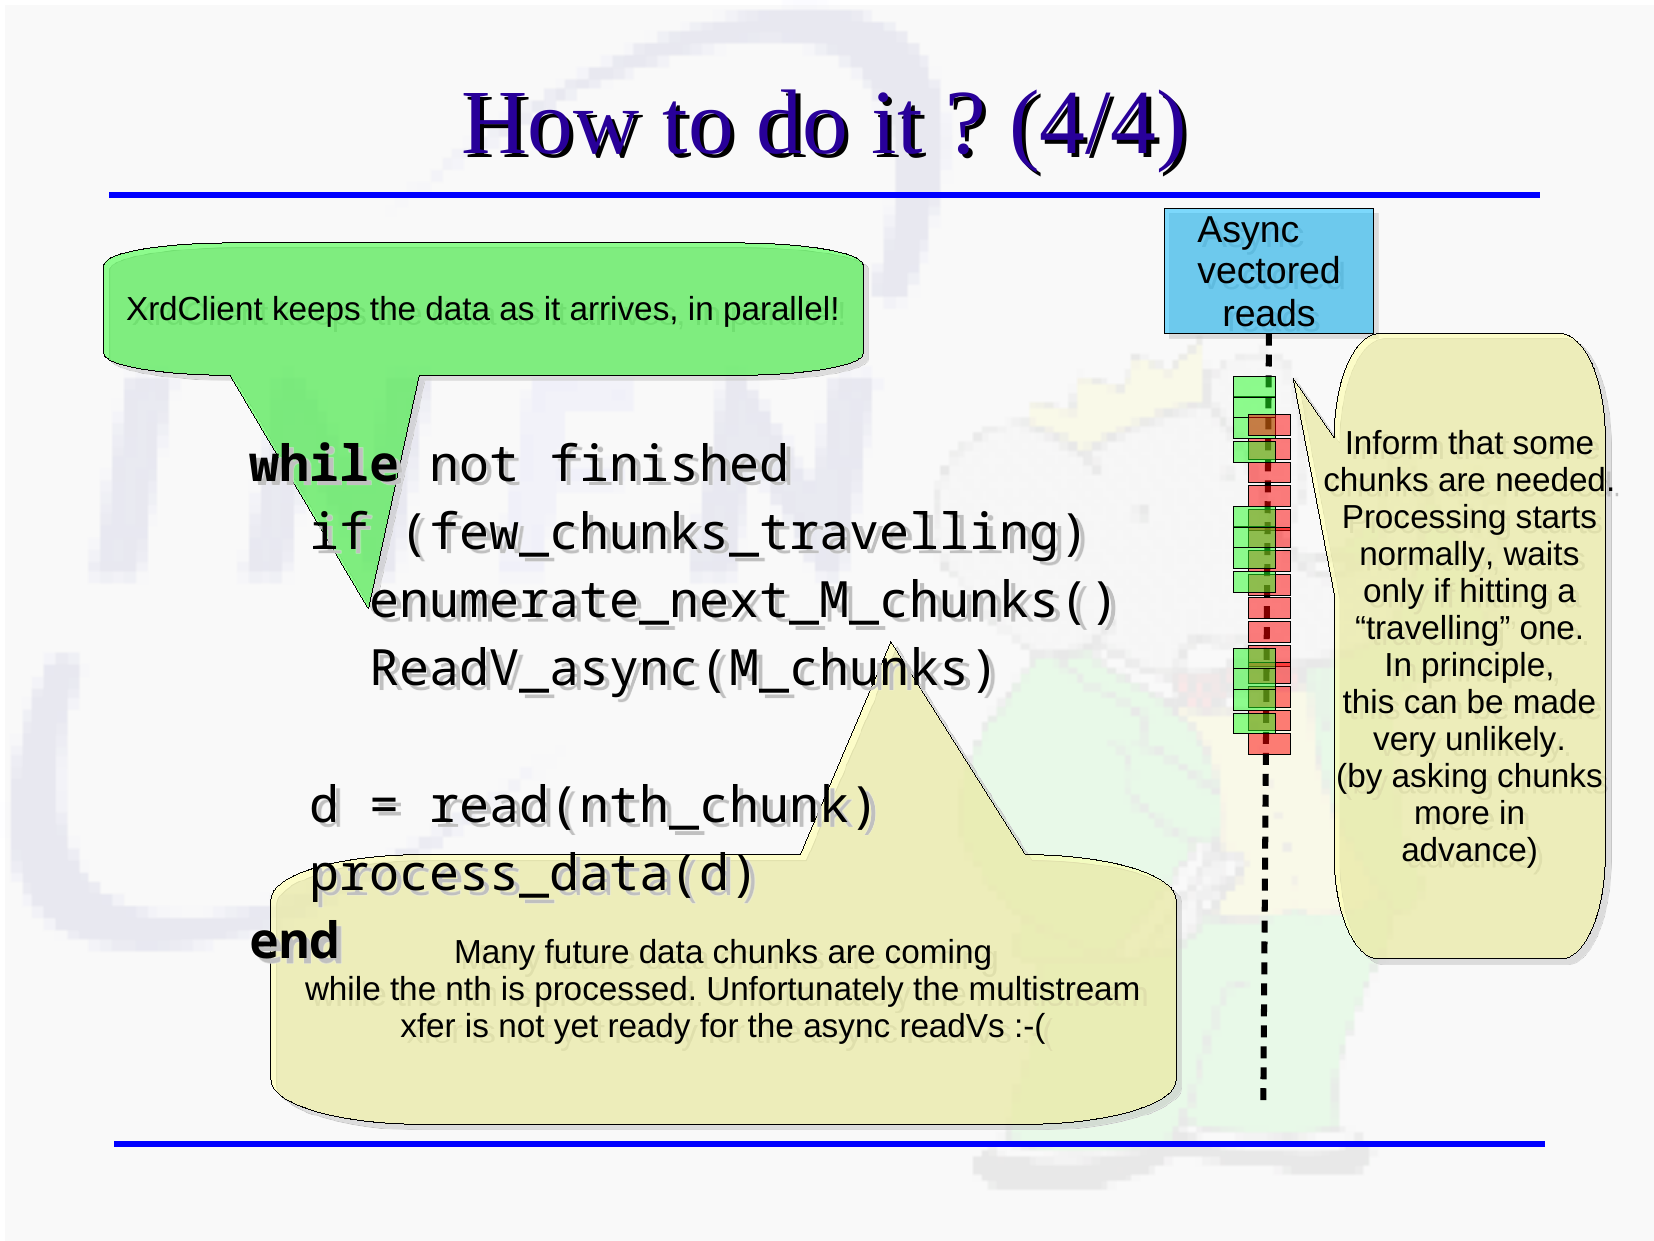

# How to do it ? (4/4)
Async
vectored
reads
XrdClient keeps the data as it arrives, in parallel!
Inform that some
chunks are needed.
Processing starts
normally, waits
only if hitting a
“travelling” one.
In principle,
this can be made
very unlikely.
(by asking chunks
more in
advance)
while not finished
 if (few_chunks_travelling)
 enumerate_next_M_chunks()
 ReadV_async(M_chunks)
 d = read(nth_chunk)
 process_data(d)
end
Many future data chunks are coming
while the nth is processed. Unfortunately the multistream
xfer is not yet ready for the async readVs :-(